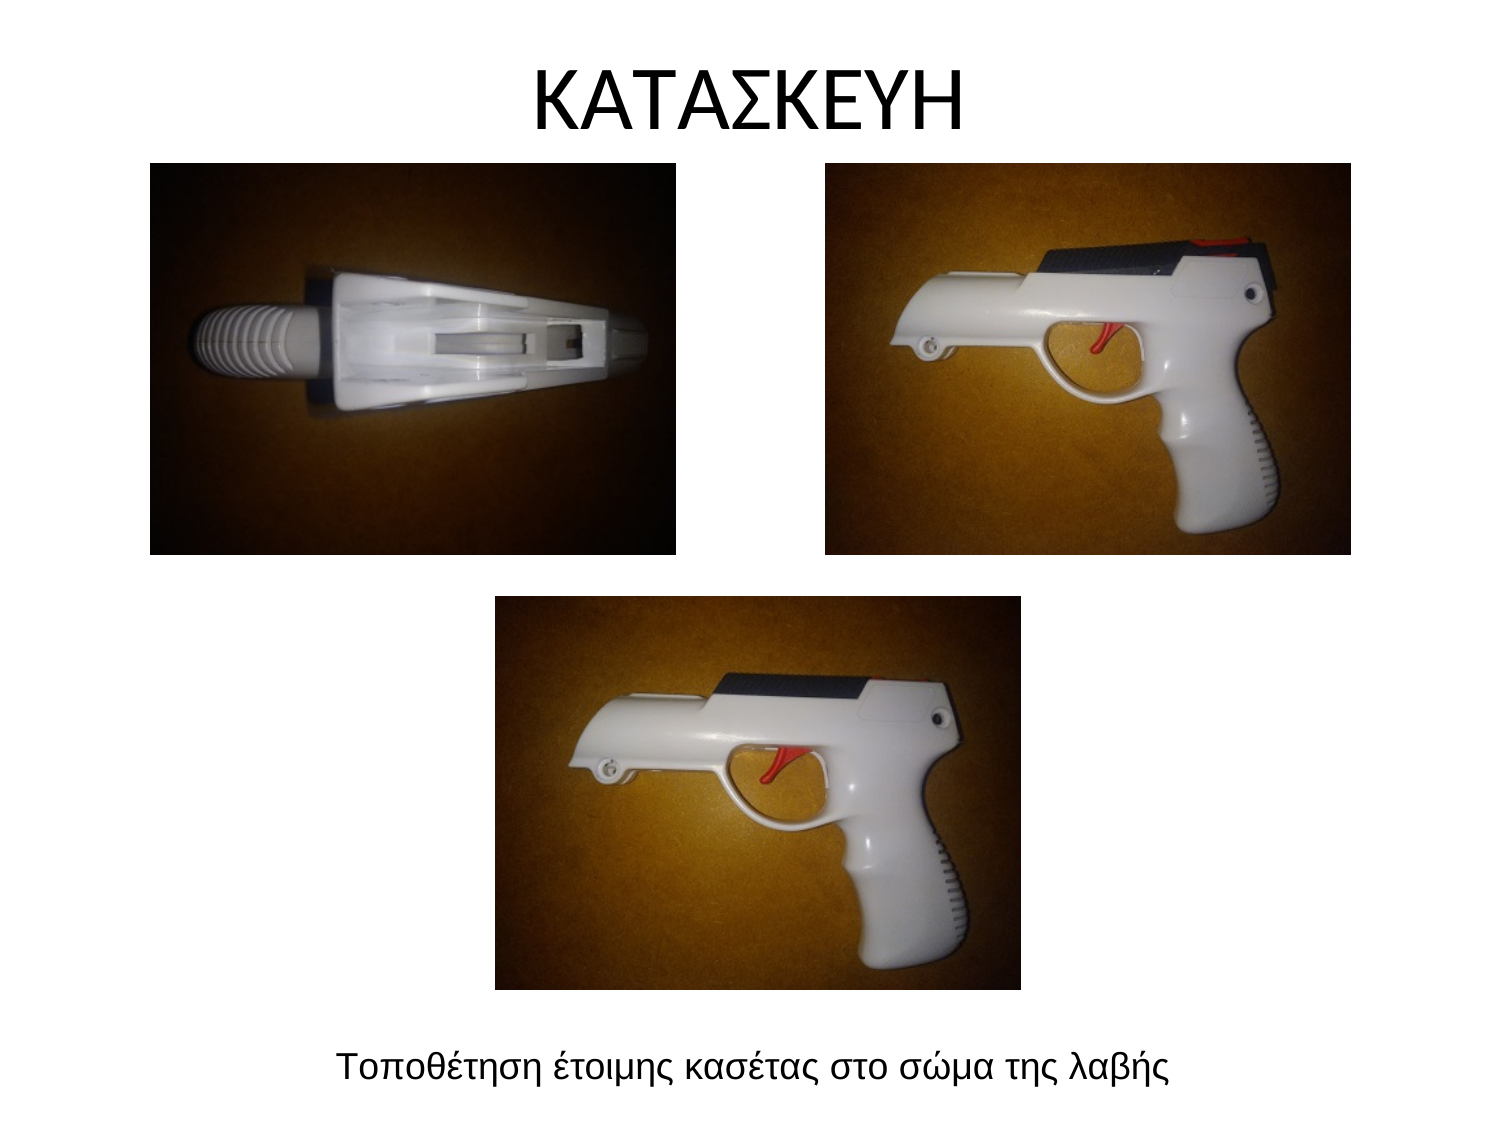

# ΚΑΤΑΣΚΕΥΗ
Τοποθέτηση έτοιμης κασέτας στο σώμα της λαβής